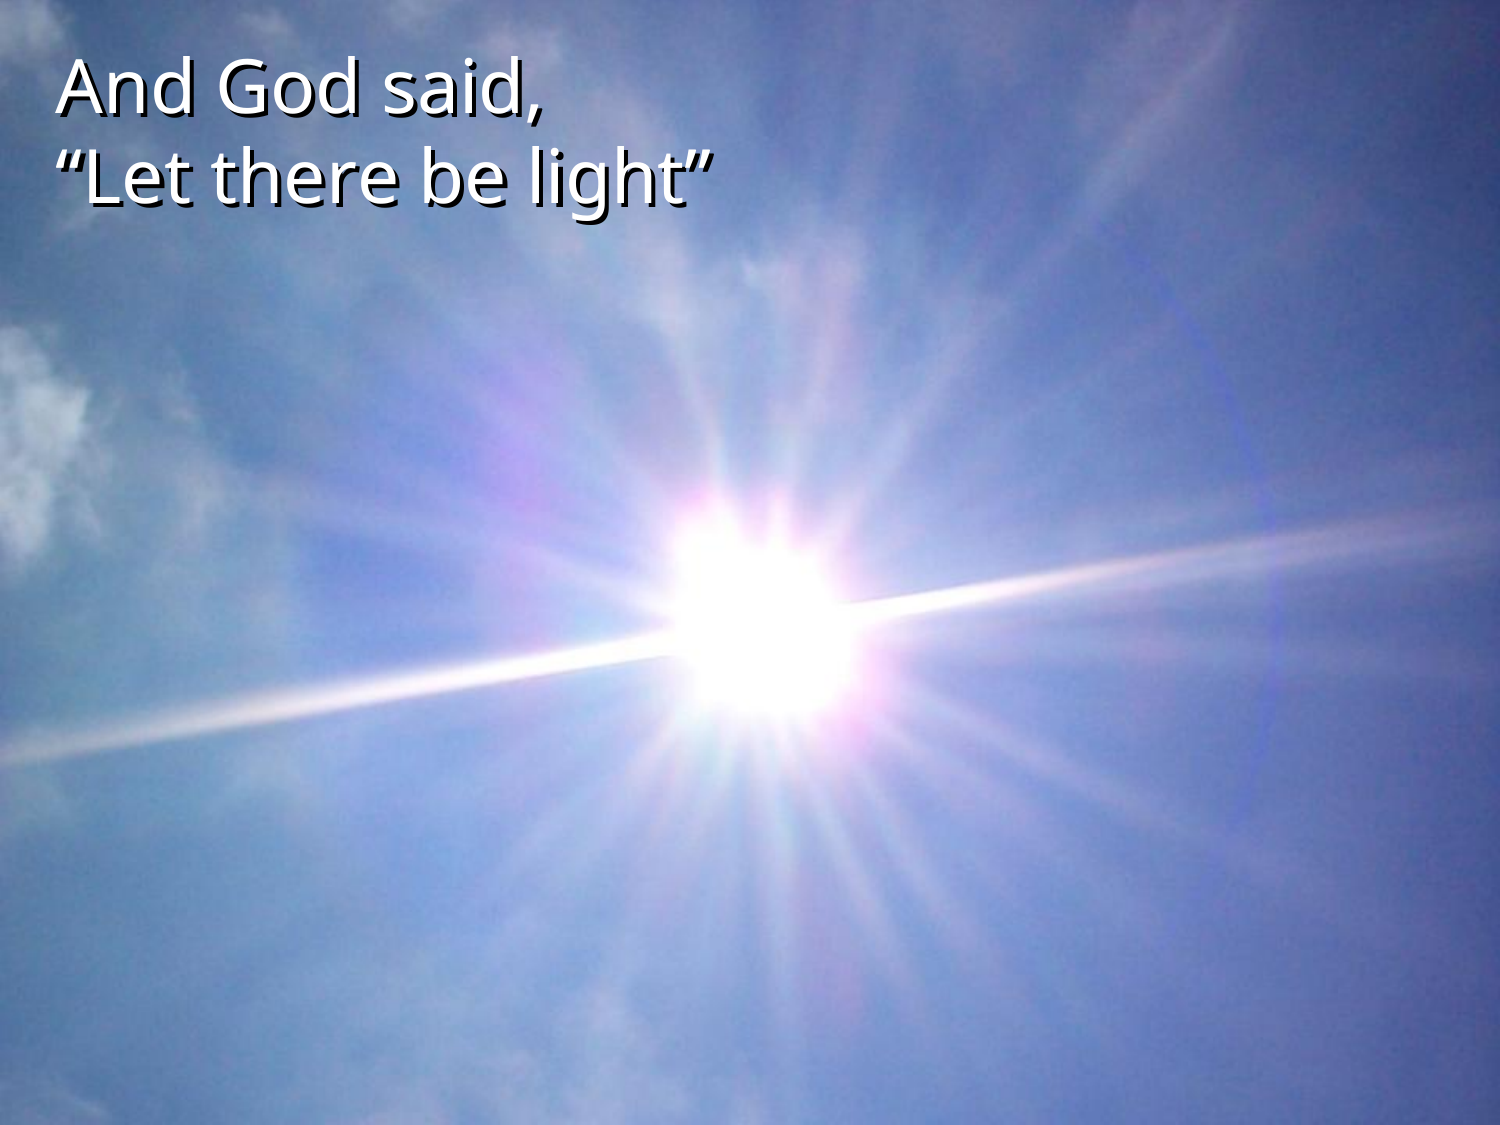

And God said,
“Let there be light”